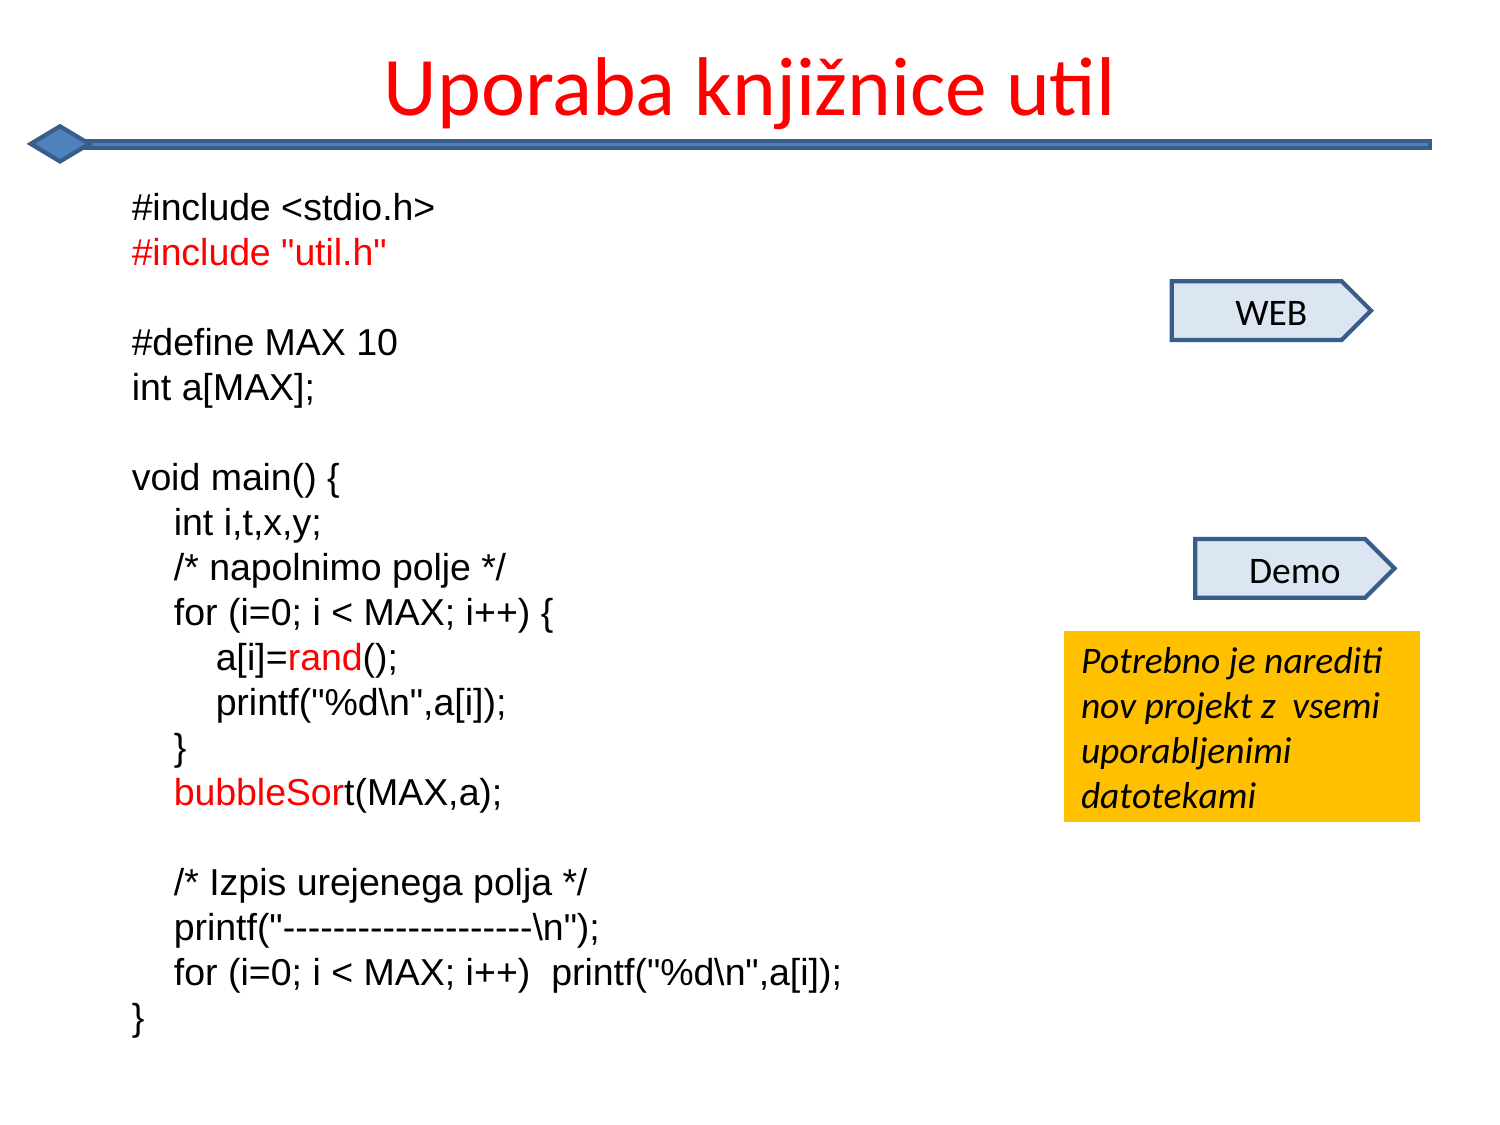

# Uporaba knjižnice util
#include <stdio.h>
#include "util.h"
#define MAX 10
int a[MAX];
void main() {
 int i,t,x,y;
 /* napolnimo polje */
 for (i=0; i < MAX; i++) {
 a[i]=rand();
 printf("%d\n",a[i]);
 }
 bubbleSort(MAX,a);
 /* Izpis urejenega polja */
 printf("--------------------\n");
 for (i=0; i < MAX; i++) printf("%d\n",a[i]);
}
WEB
Demo
Potrebno je narediti nov projekt z vsemi uporabljenimi datotekami